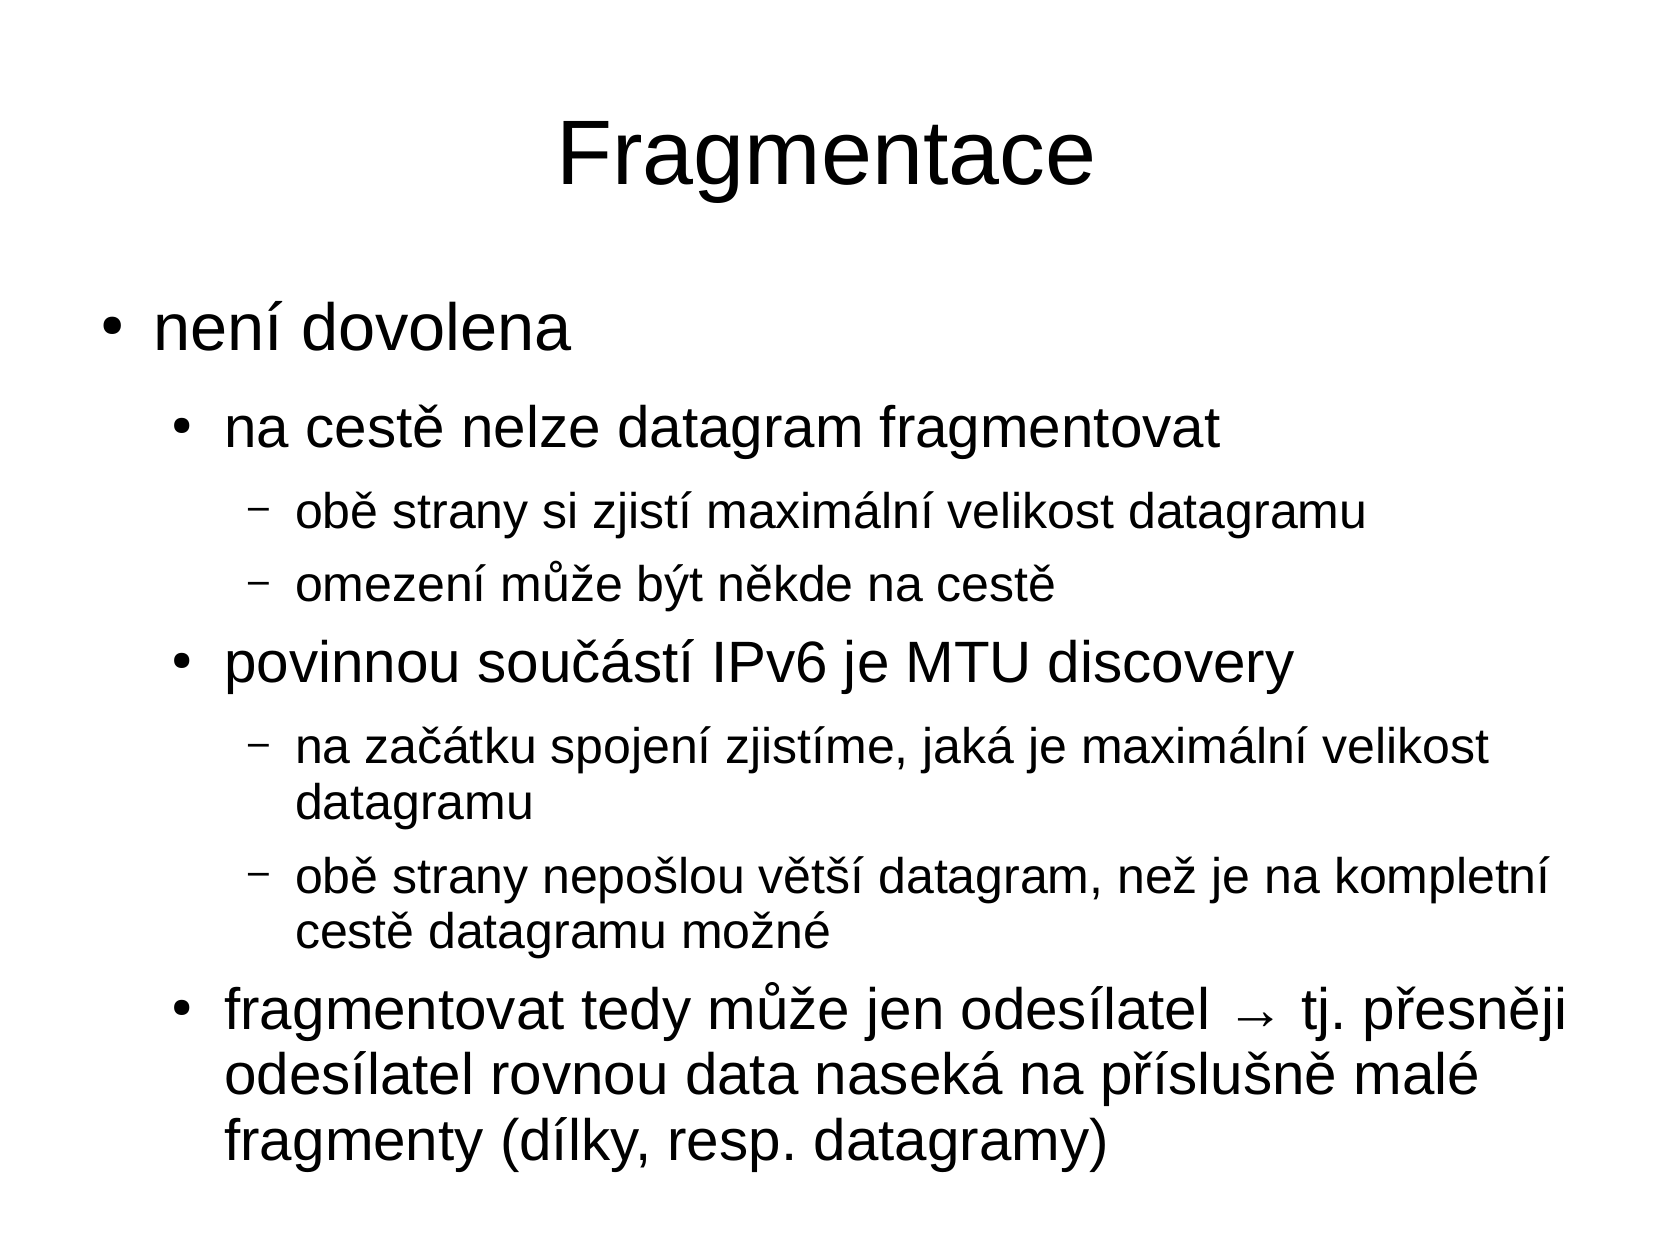

# Fragmentace
není dovolena
na cestě nelze datagram fragmentovat
obě strany si zjistí maximální velikost datagramu
omezení může být někde na cestě
povinnou součástí IPv6 je MTU discovery
na začátku spojení zjistíme, jaká je maximální velikost datagramu
obě strany nepošlou větší datagram, než je na kompletní cestě datagramu možné
fragmentovat tedy může jen odesílatel → tj. přesněji odesílatel rovnou data naseká na příslušně malé fragmenty (dílky, resp. datagramy)